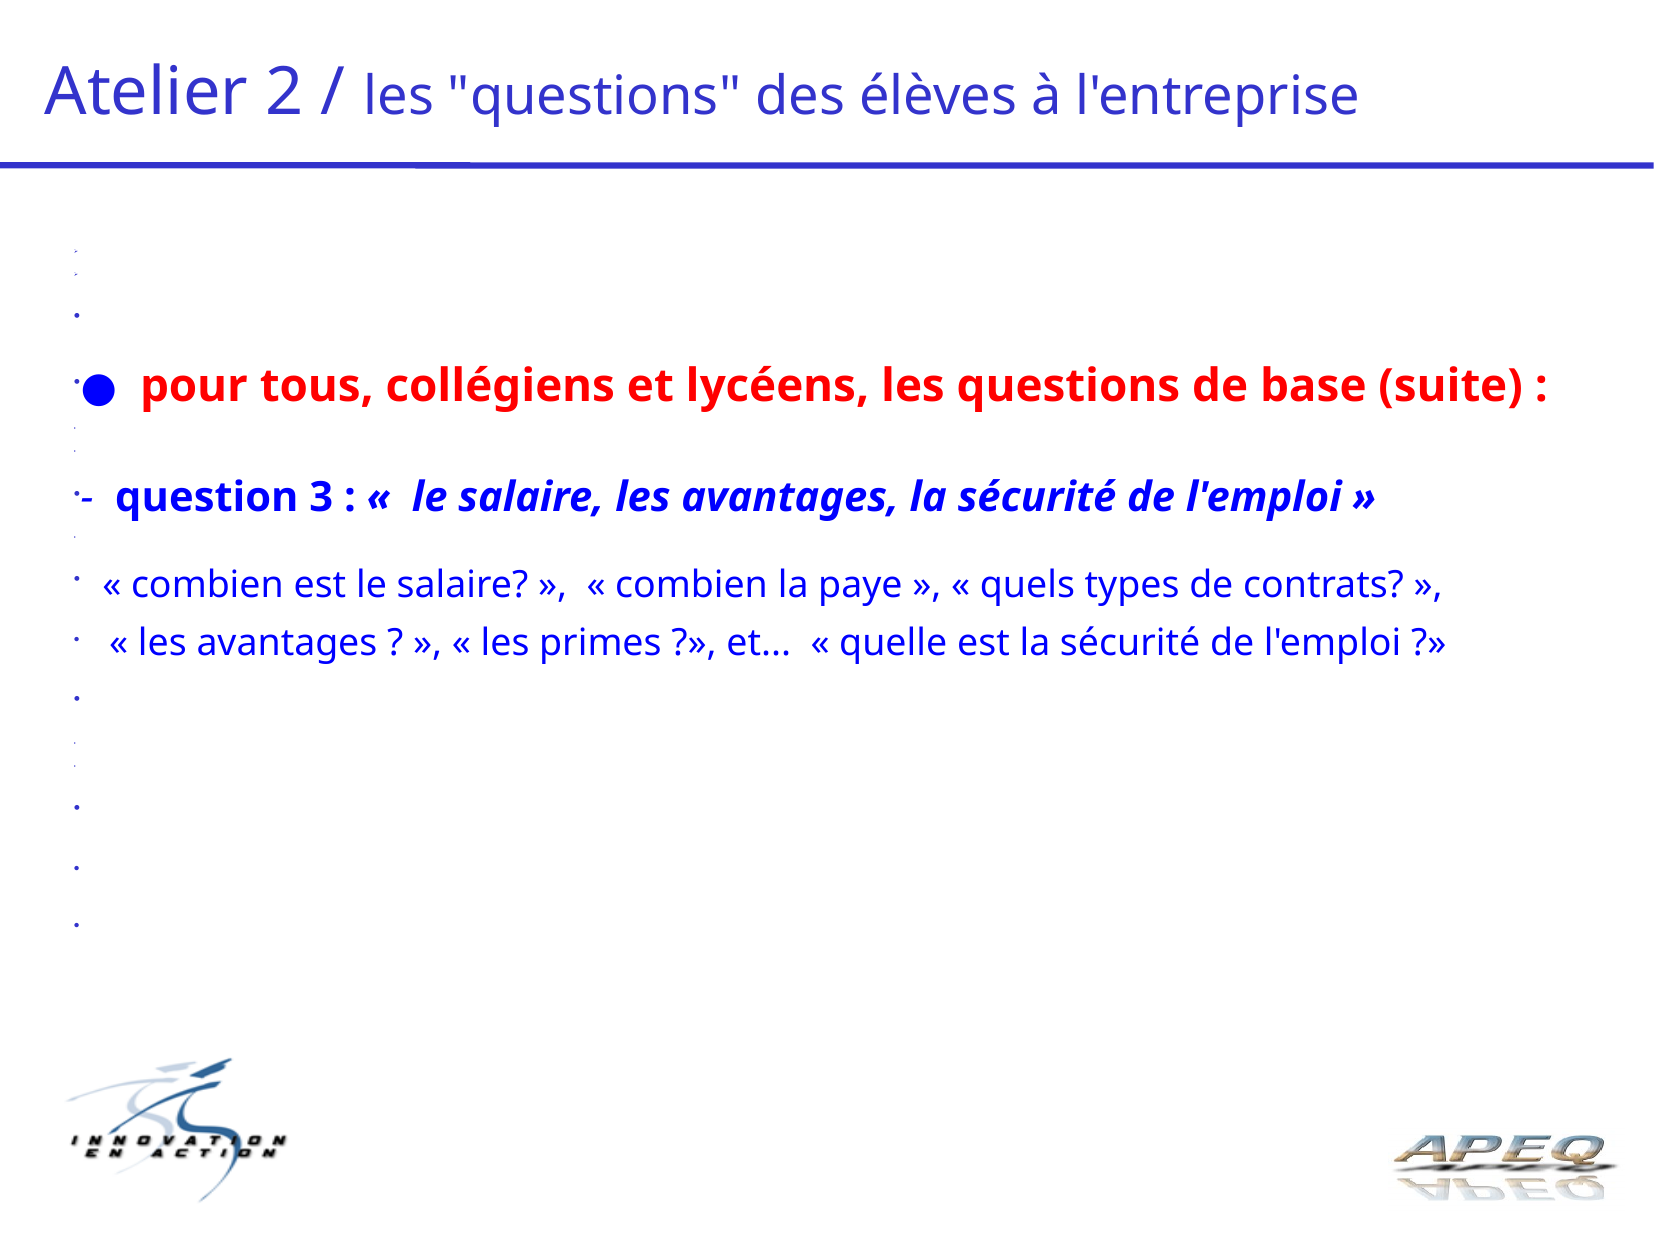

Atelier 2 / les "questions" des élèves à l'entreprise
● pour tous, collégiens et lycéens, les questions de base (suite) :
- question 3 : « le salaire, les avantages, la sécurité de l'emploi »
 « combien est le salaire? »,  « combien la paye », « quels types de contrats? »,
 « les avantages ? », « les primes ?», et... « quelle est la sécurité de l'emploi ?»